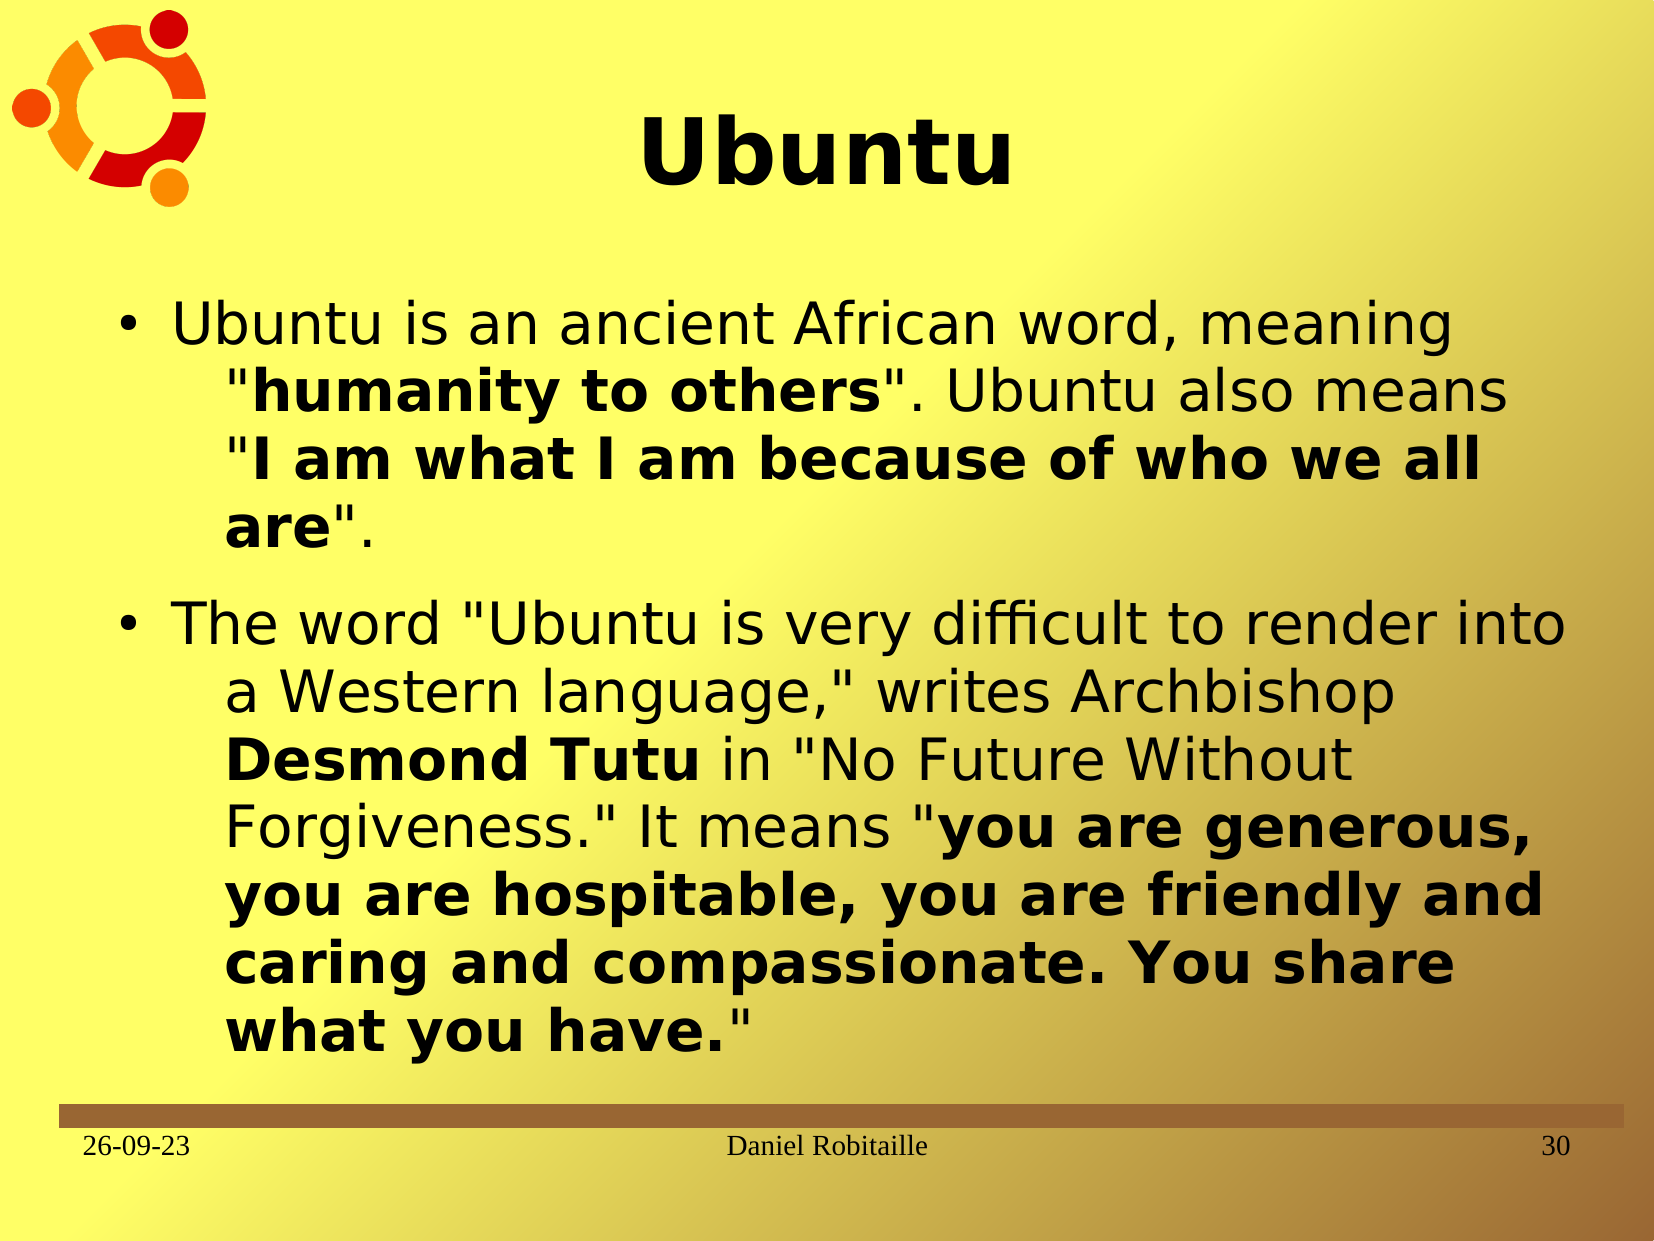

# Ubuntu
Ubuntu is an ancient African word, meaning "humanity to others". Ubuntu also means "I am what I am because of who we all are".
The word "Ubuntu is very difficult to render into a Western language," writes Archbishop Desmond Tutu in "No Future Without Forgiveness." It means "you are generous, you are hospitable, you are friendly and caring and compassionate. You share what you have."
Daniel Robitaille
30